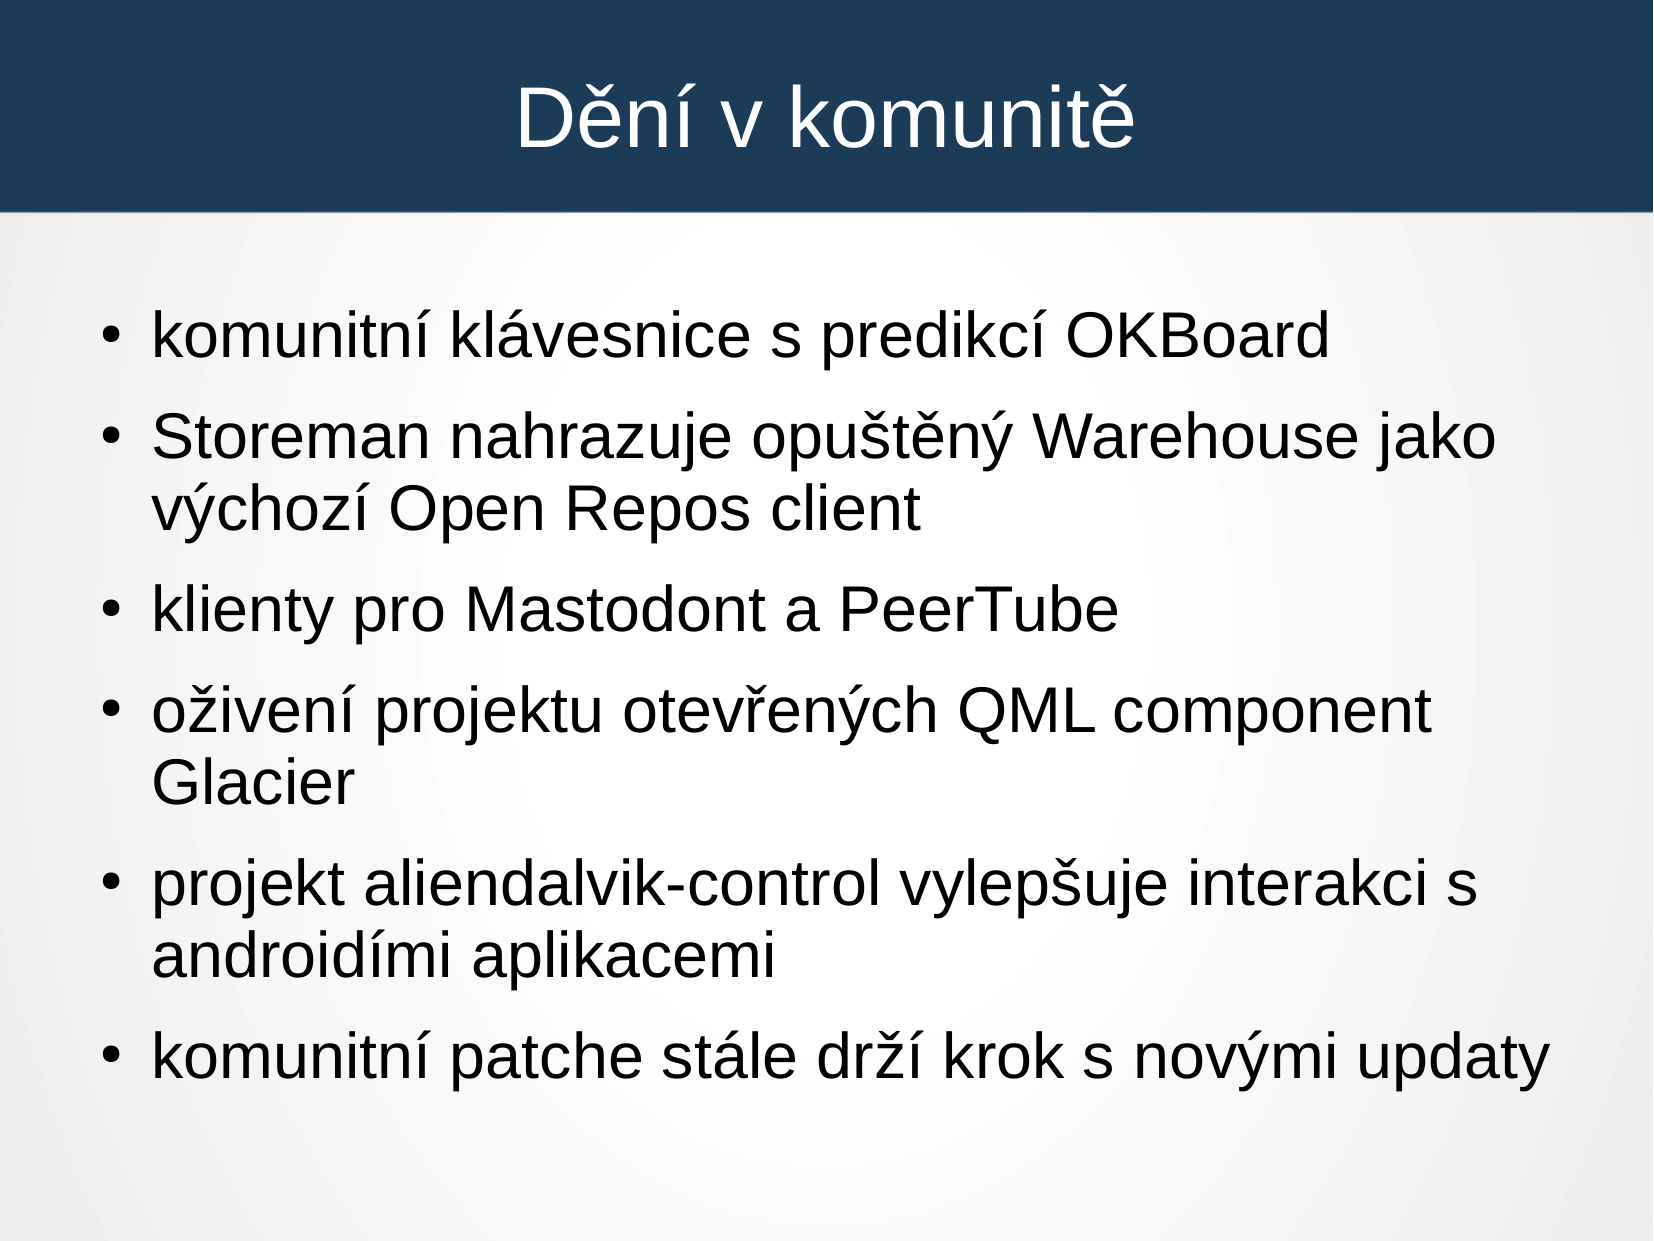

# Dění v komunitě
komunitní klávesnice s predikcí OKBoard
Storeman nahrazuje opuštěný Warehouse jako výchozí Open Repos client
klienty pro Mastodont a PeerTube
oživení projektu otevřených QML component Glacier
projekt aliendalvik-control vylepšuje interakci s androidími aplikacemi
komunitní patche stále drží krok s novými updaty
21